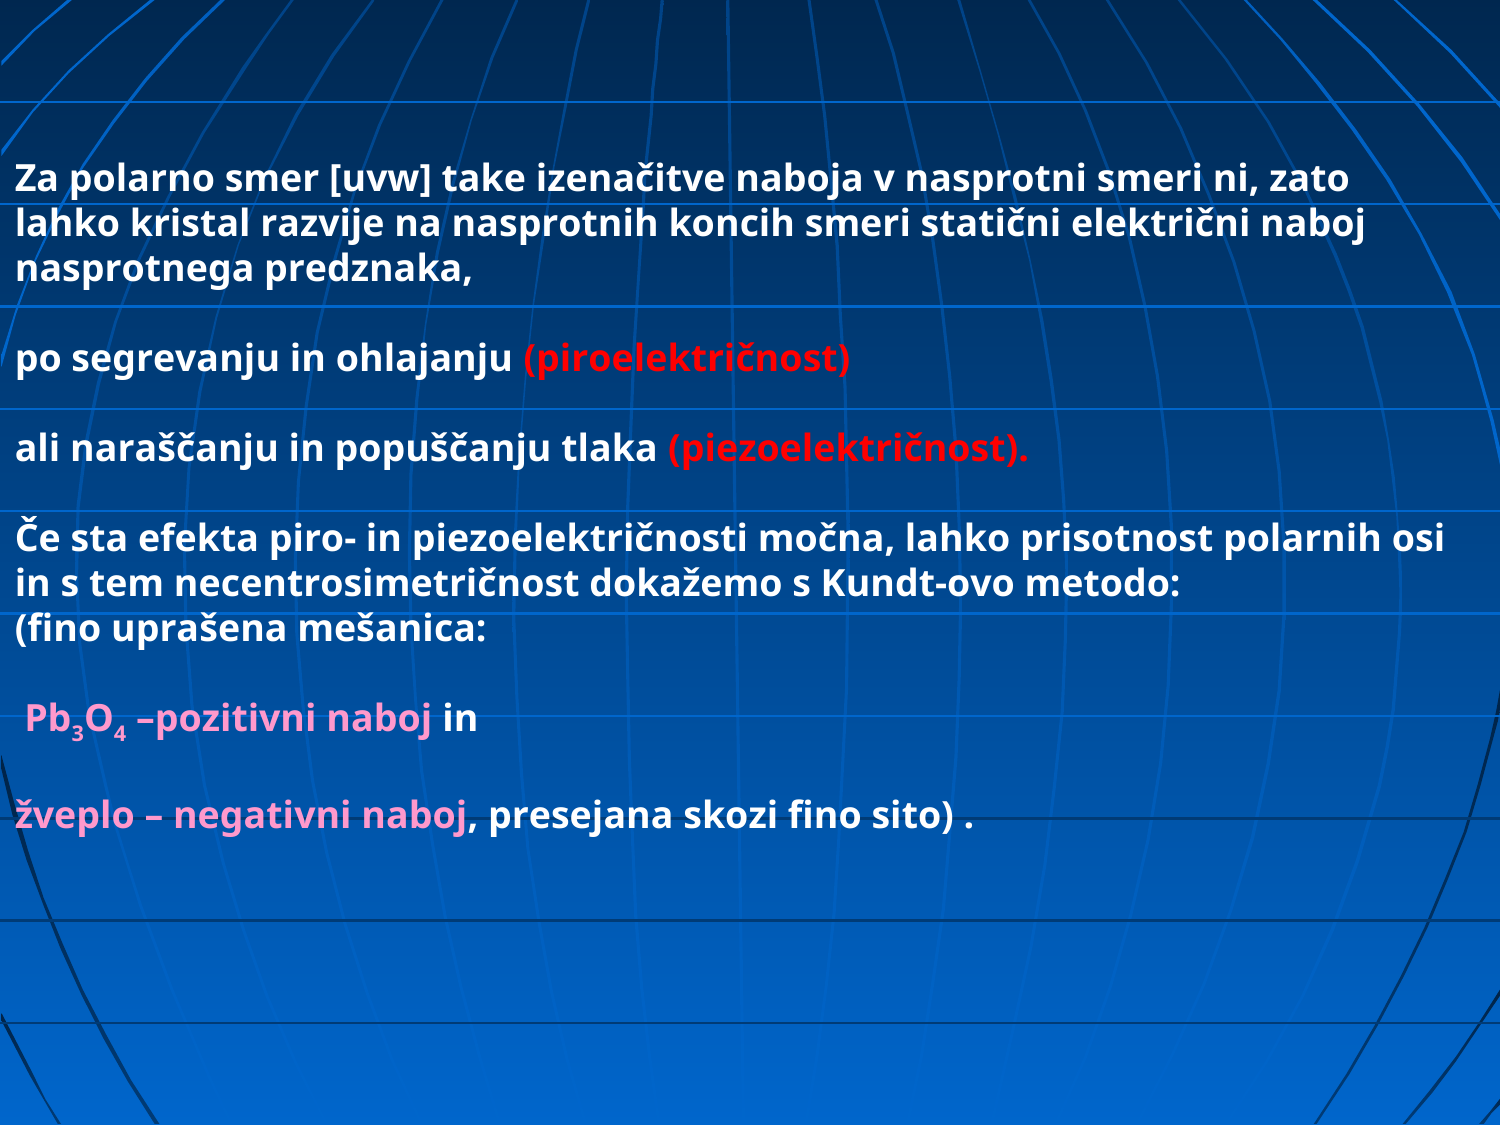

Za polarno smer [uvw] take izenačitve naboja v nasprotni smeri ni, zato lahko kristal razvije na nasprotnih koncih smeri statični električni naboj nasprotnega predznaka,
po segrevanju in ohlajanju (piroelektričnost)
ali naraščanju in popuščanju tlaka (piezoelektričnost).
Če sta efekta piro- in piezoelektričnosti močna, lahko prisotnost polarnih osi in s tem necentrosimetričnost dokažemo s Kundt-ovo metodo:
(fino uprašena mešanica:
 Pb3O4 –pozitivni naboj in
žveplo – negativni naboj, presejana skozi fino sito) .